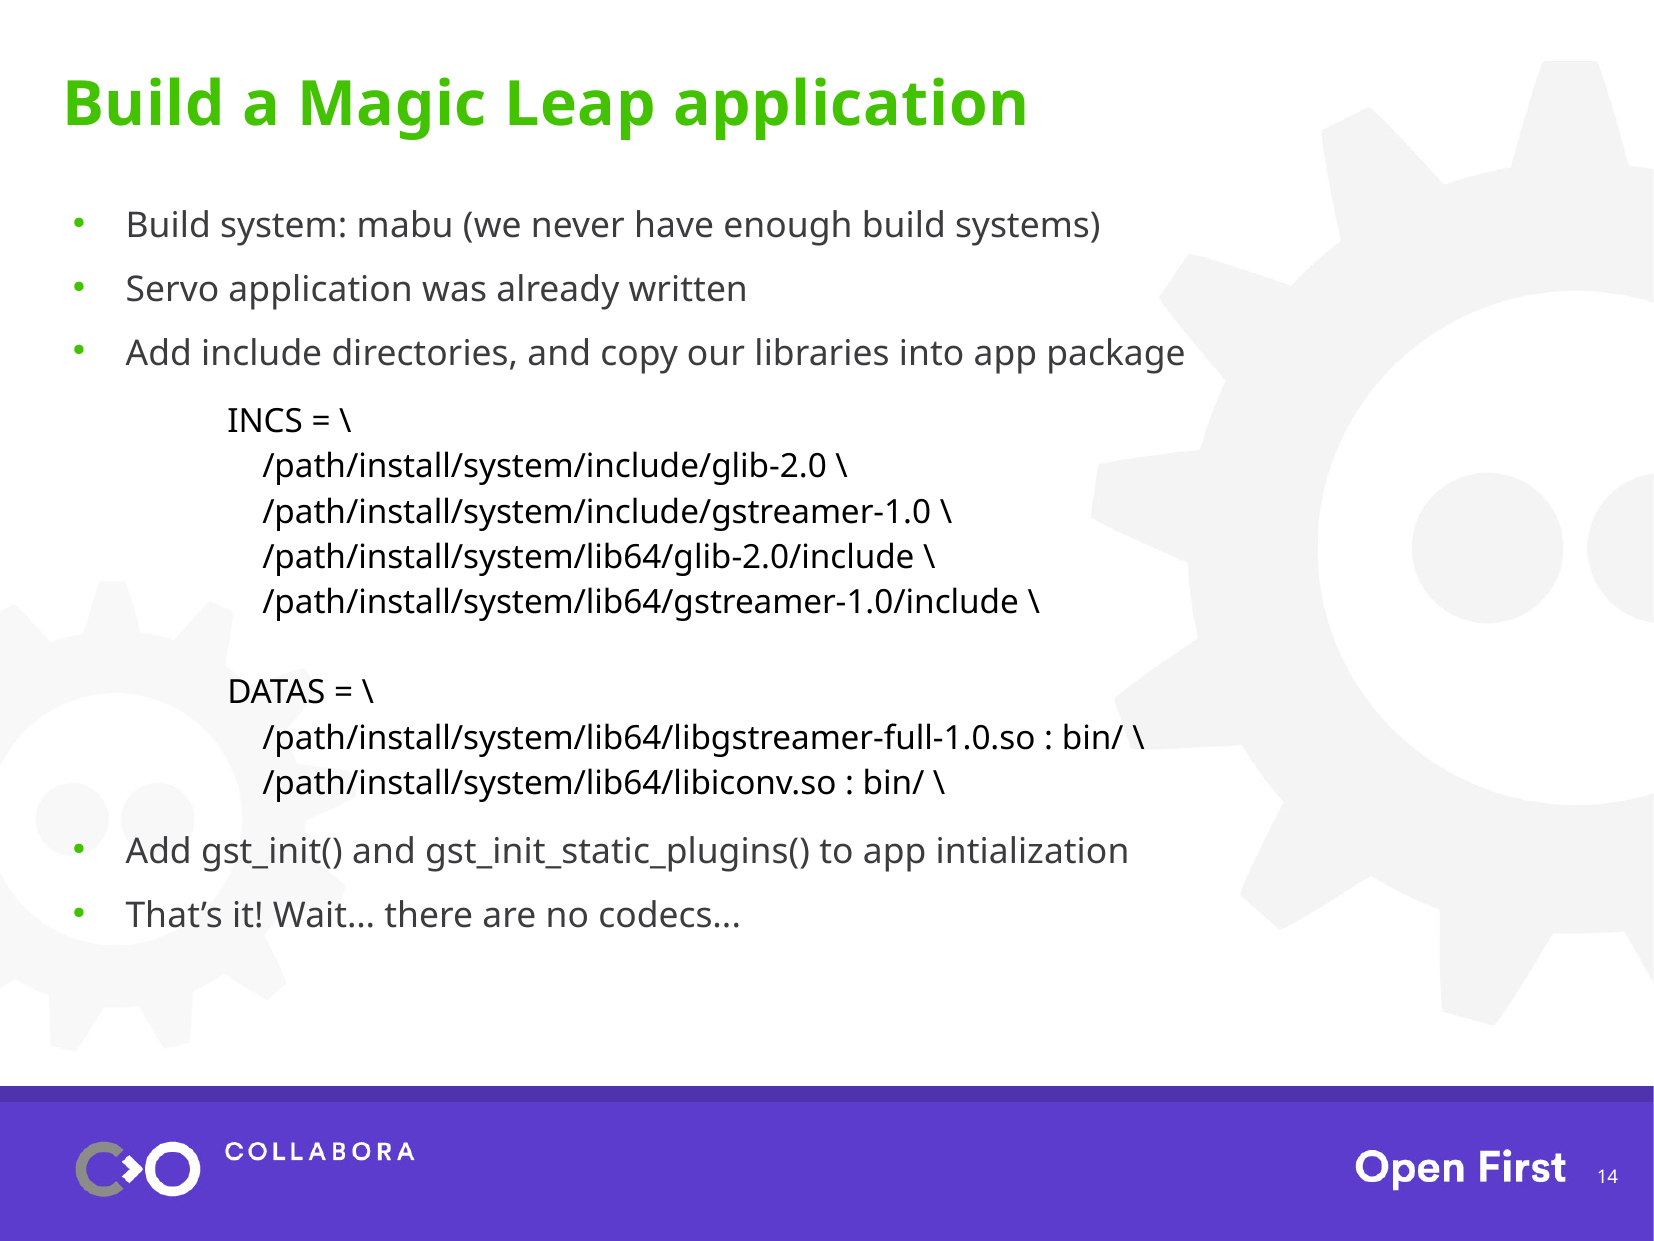

# Build a Magic Leap application
Build system: mabu (we never have enough build systems)
Servo application was already written
Add include directories, and copy our libraries into app package
INCS = \
 /path/install/system/include/glib-2.0 \
 /path/install/system/include/gstreamer-1.0 \
 /path/install/system/lib64/glib-2.0/include \
 /path/install/system/lib64/gstreamer-1.0/include \
DATAS = \
 /path/install/system/lib64/libgstreamer-full-1.0.so : bin/ \
 /path/install/system/lib64/libiconv.so : bin/ \
Add gst_init() and gst_init_static_plugins() to app intialization
That’s it! Wait… there are no codecs...